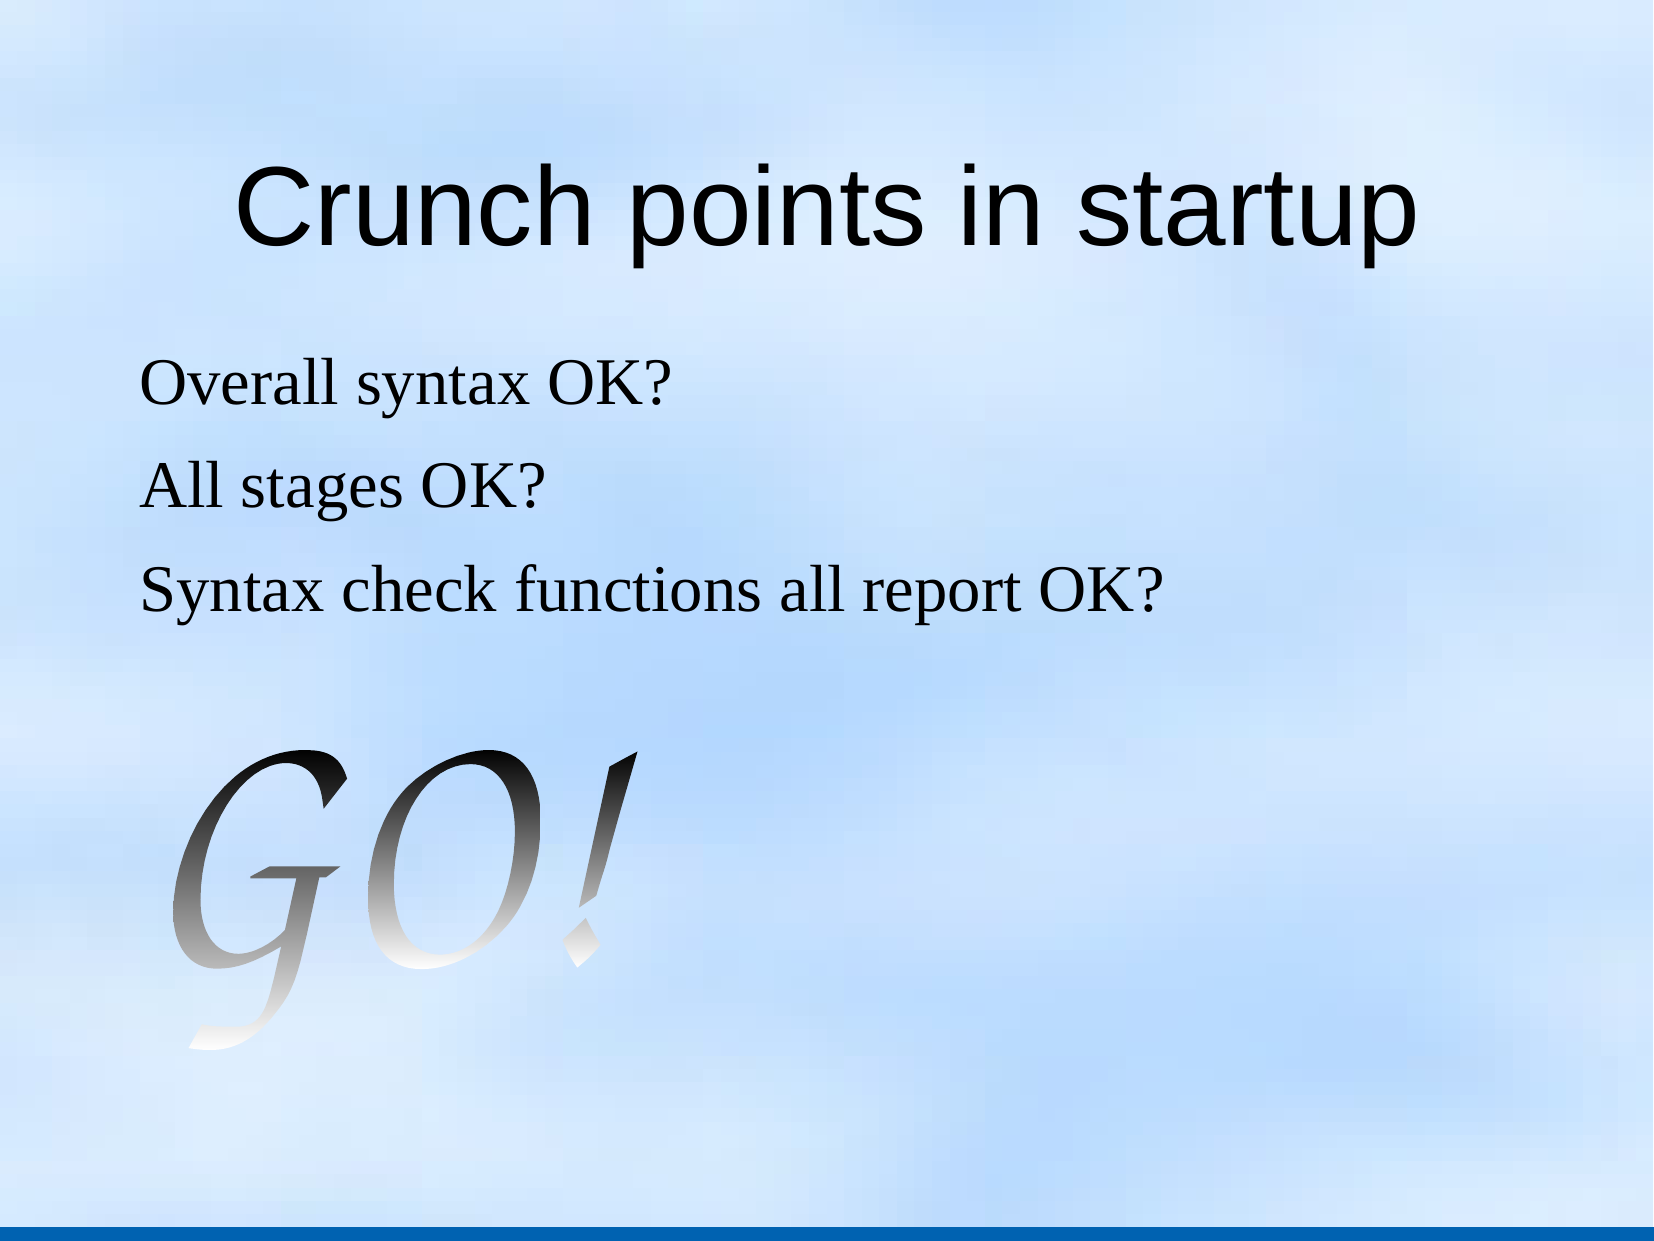

# Crunch points in startup
Overall syntax OK?
All stages OK?
Syntax check functions all report OK?